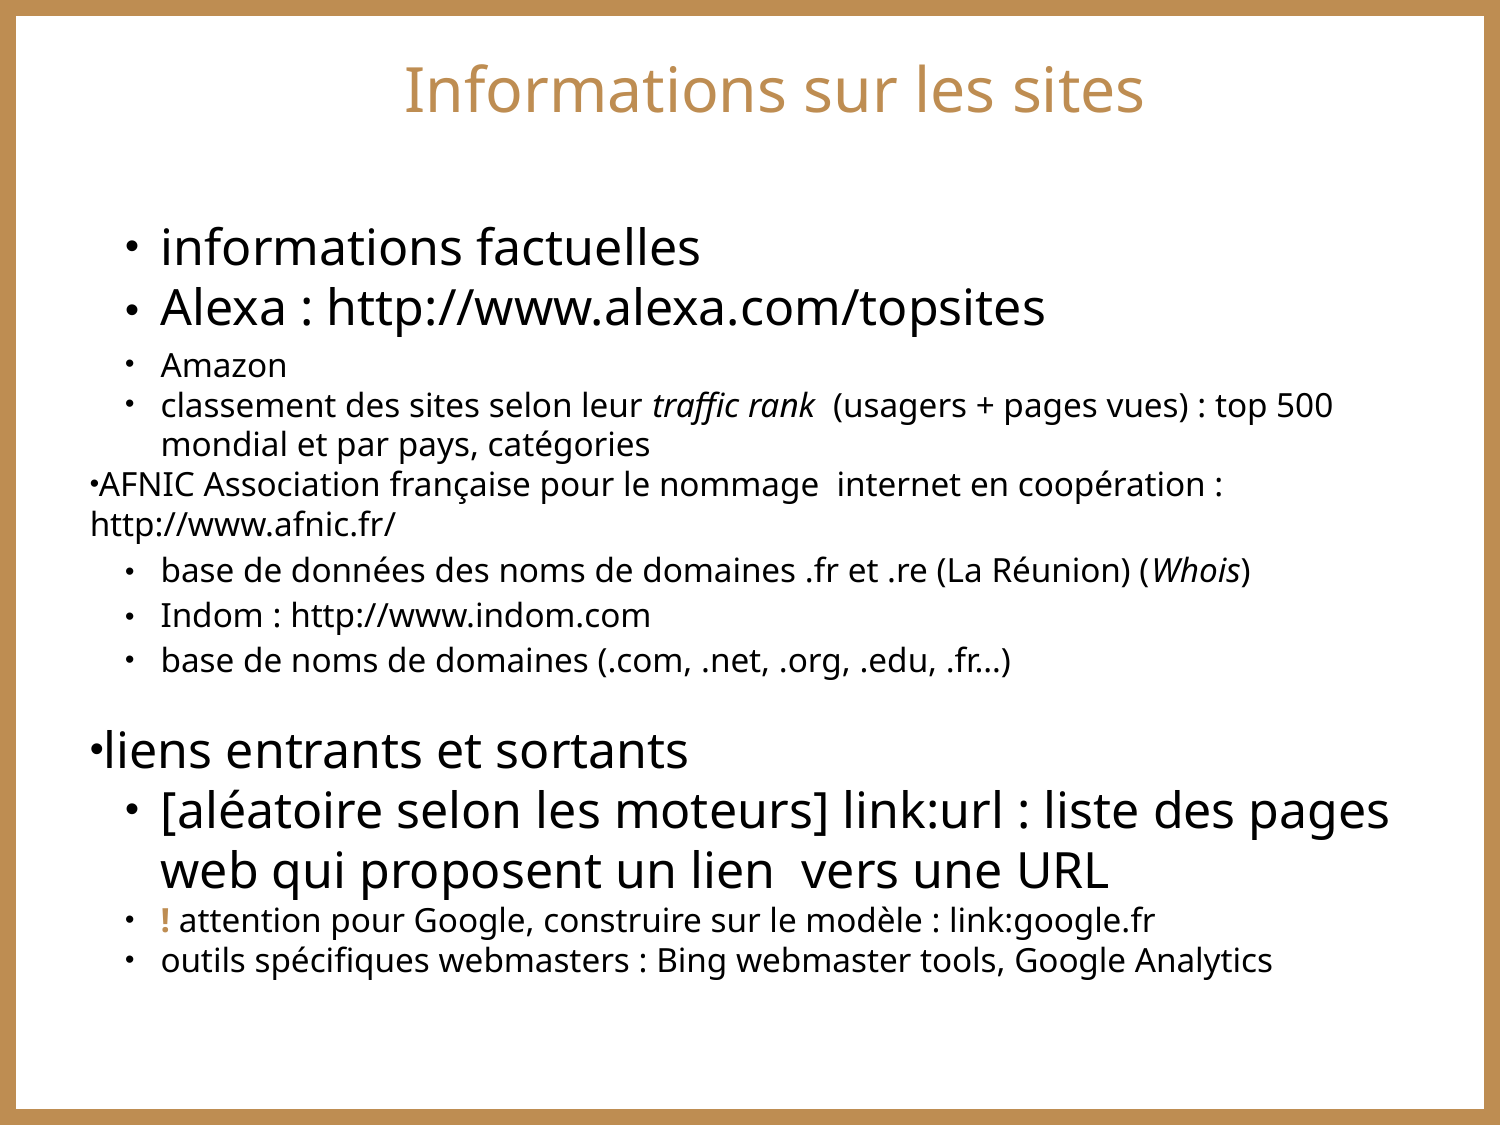

Informations sur les sites
informations factuelles
Alexa : http://www.alexa.com/topsites
Amazon
classement des sites selon leur traffic rank (usagers + pages vues) : top 500 mondial et par pays, catégories
AFNIC Association française pour le nommage internet en coopération : http://www.afnic.fr/
base de données des noms de domaines .fr et .re (La Réunion) (Whois)
Indom : http://www.indom.com
base de noms de domaines (.com, .net, .org, .edu, .fr…)
liens entrants et sortants
[aléatoire selon les moteurs] link:url : liste des pages web qui proposent un lien vers une URL
! attention pour Google, construire sur le modèle : link:google.fr
outils spécifiques webmasters : Bing webmaster tools, Google Analytics